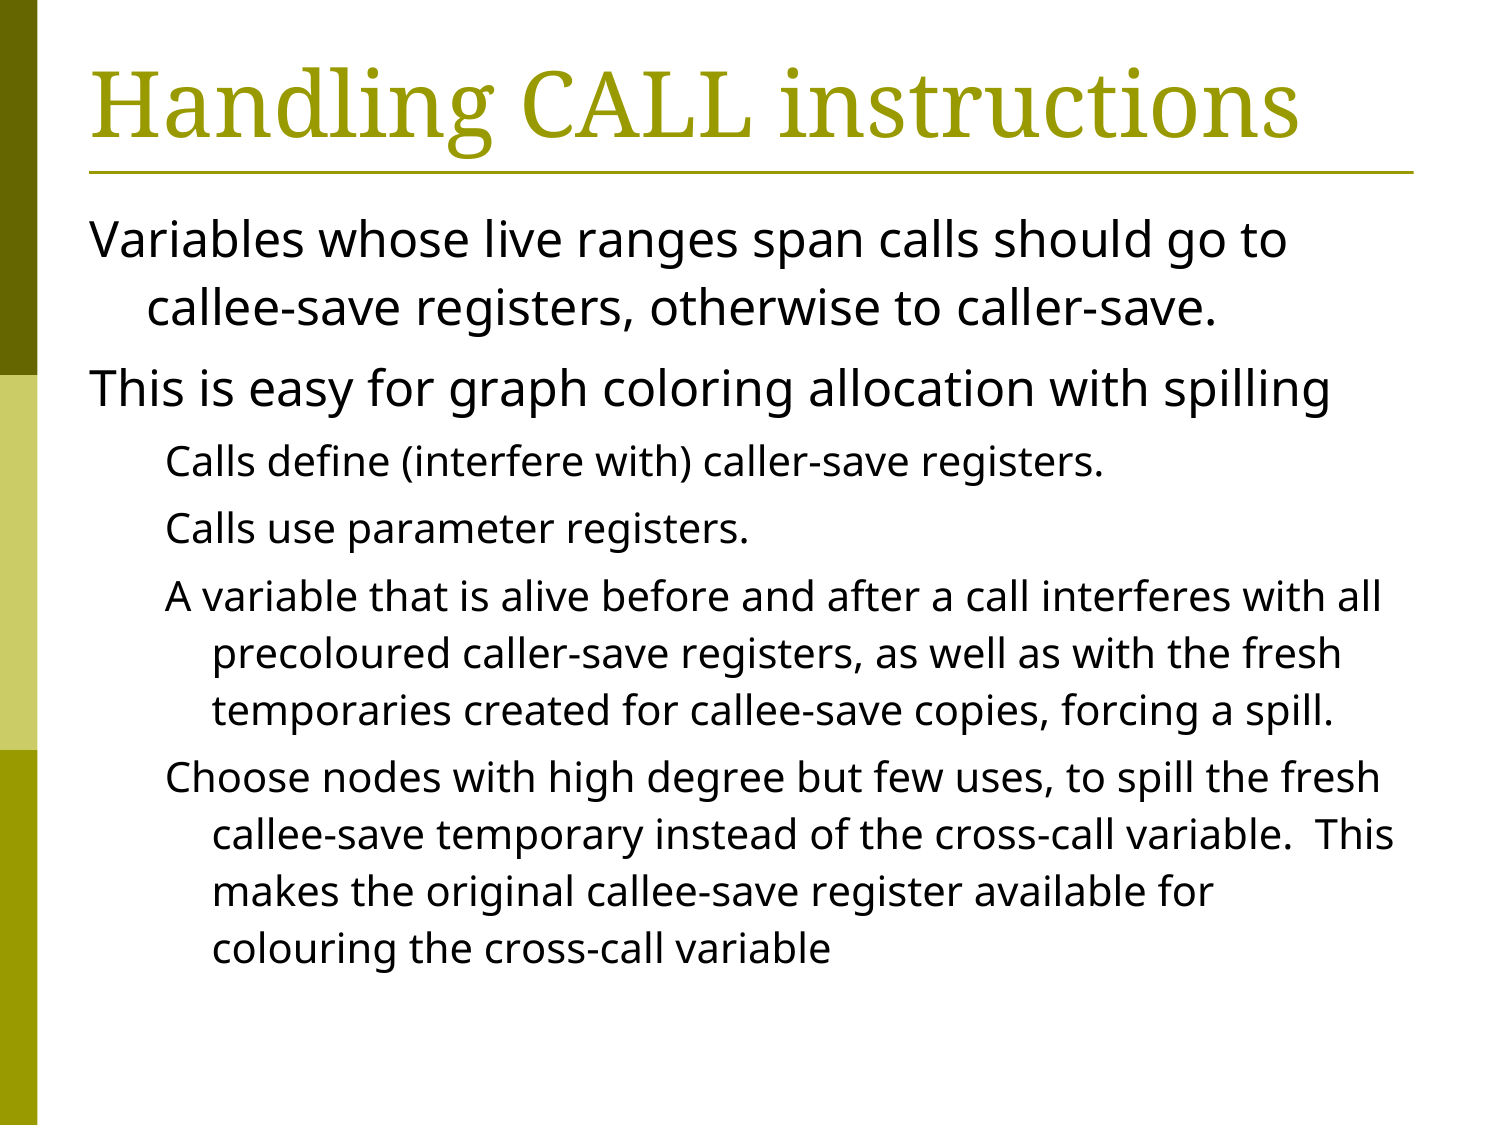

# Handling CALL instructions
Variables whose live ranges span calls should go to callee-save registers, otherwise to caller-save.
This is easy for graph coloring allocation with spilling
Calls define (interfere with) caller-save registers.
Calls use parameter registers.
A variable that is alive before and after a call interferes with all precoloured caller-save registers, as well as with the fresh temporaries created for callee-save copies, forcing a spill.
Choose nodes with high degree but few uses, to spill the fresh callee-save temporary instead of the cross-call variable. This makes the original callee-save register available for colouring the cross-call variable